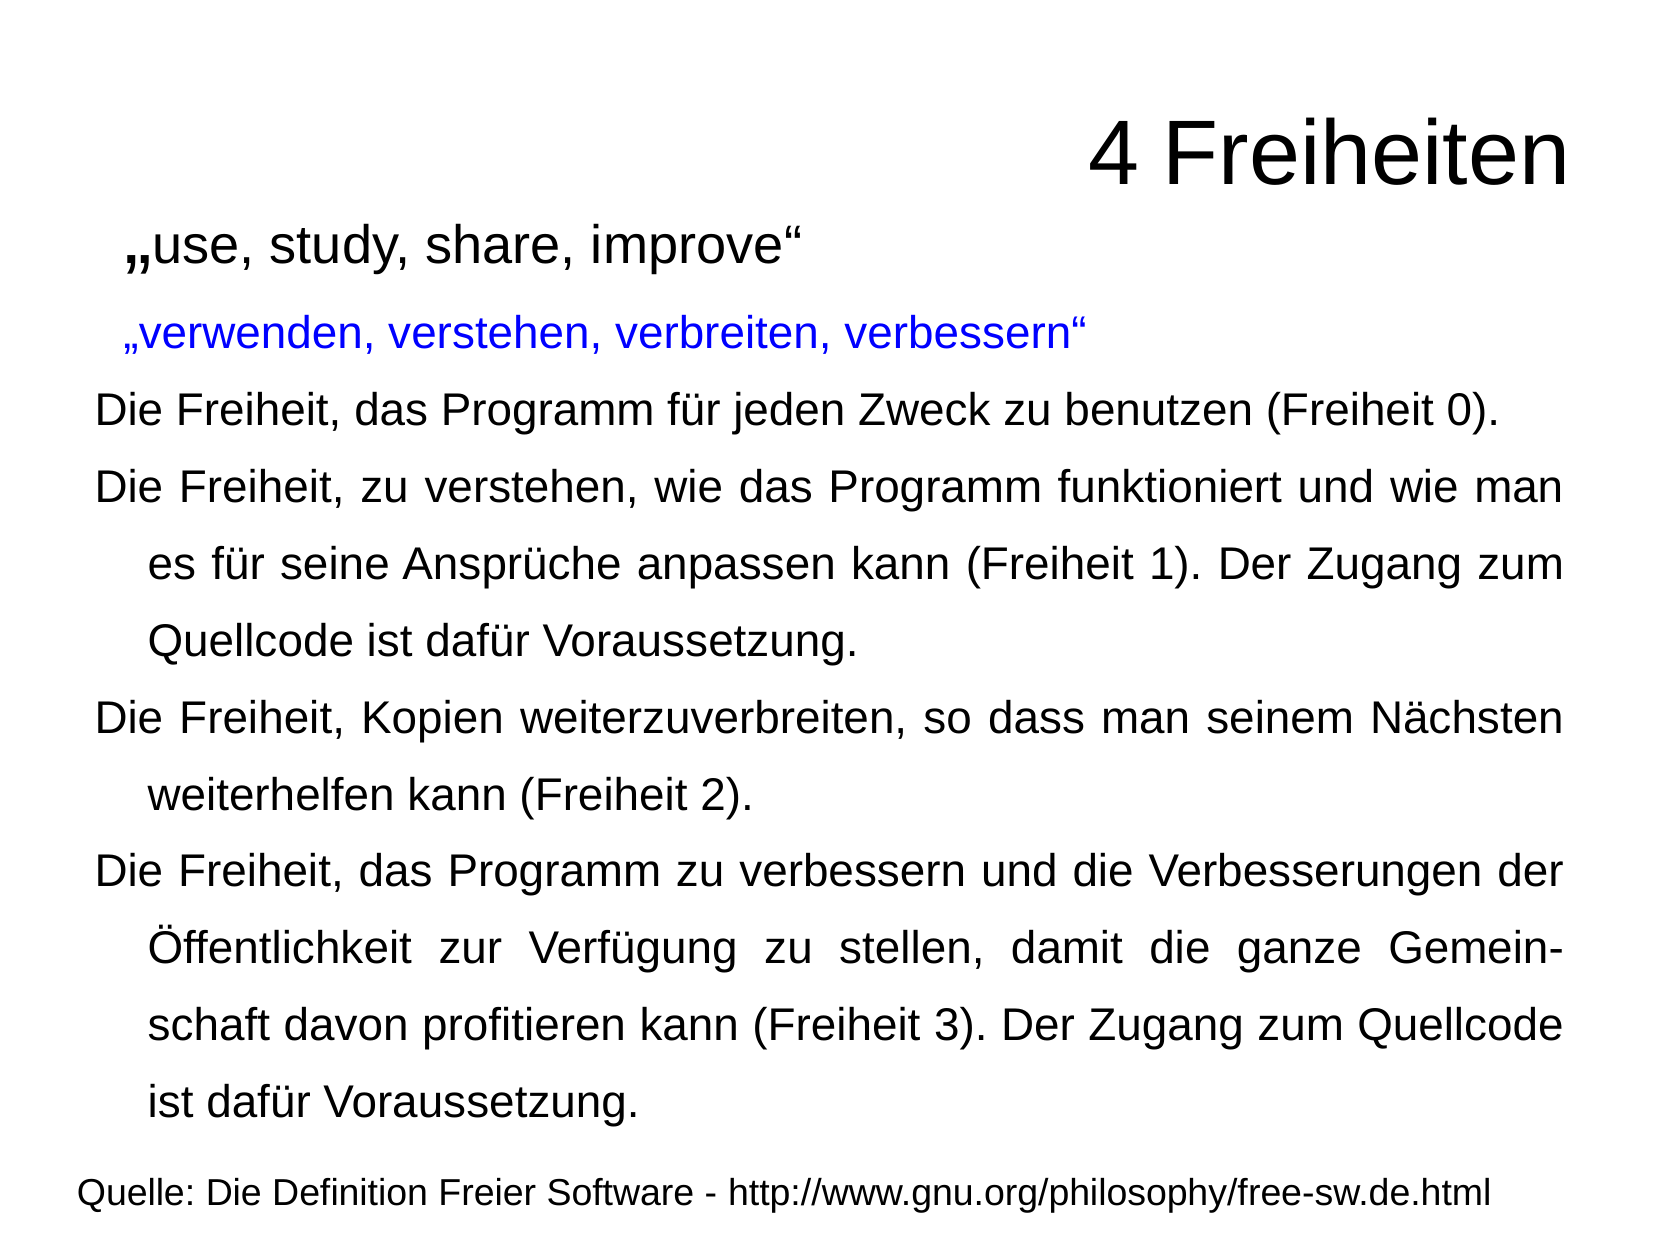

# 4 Freiheiten
„use, study, share, improve“
 „verwenden, verstehen, verbreiten, verbessern“
Die Freiheit, das Programm für jeden Zweck zu benutzen (Freiheit 0).
Die Freiheit, zu verstehen, wie das Programm funktioniert und wie man es für seine Ansprüche anpassen kann (Freiheit 1). Der Zugang zum Quellcode ist dafür Voraussetzung.
Die Freiheit, Kopien weiterzuverbreiten, so dass man seinem Nächsten weiterhelfen kann (Freiheit 2).
Die Freiheit, das Programm zu verbessern und die Verbesserungen der Öffentlichkeit zur Verfügung zu stellen, damit die ganze Gemein-schaft davon profitieren kann (Freiheit 3). Der Zugang zum Quellcode ist dafür Voraussetzung.
Quelle: Die Definition Freier Software - http://www.gnu.org/philosophy/free-sw.de.html